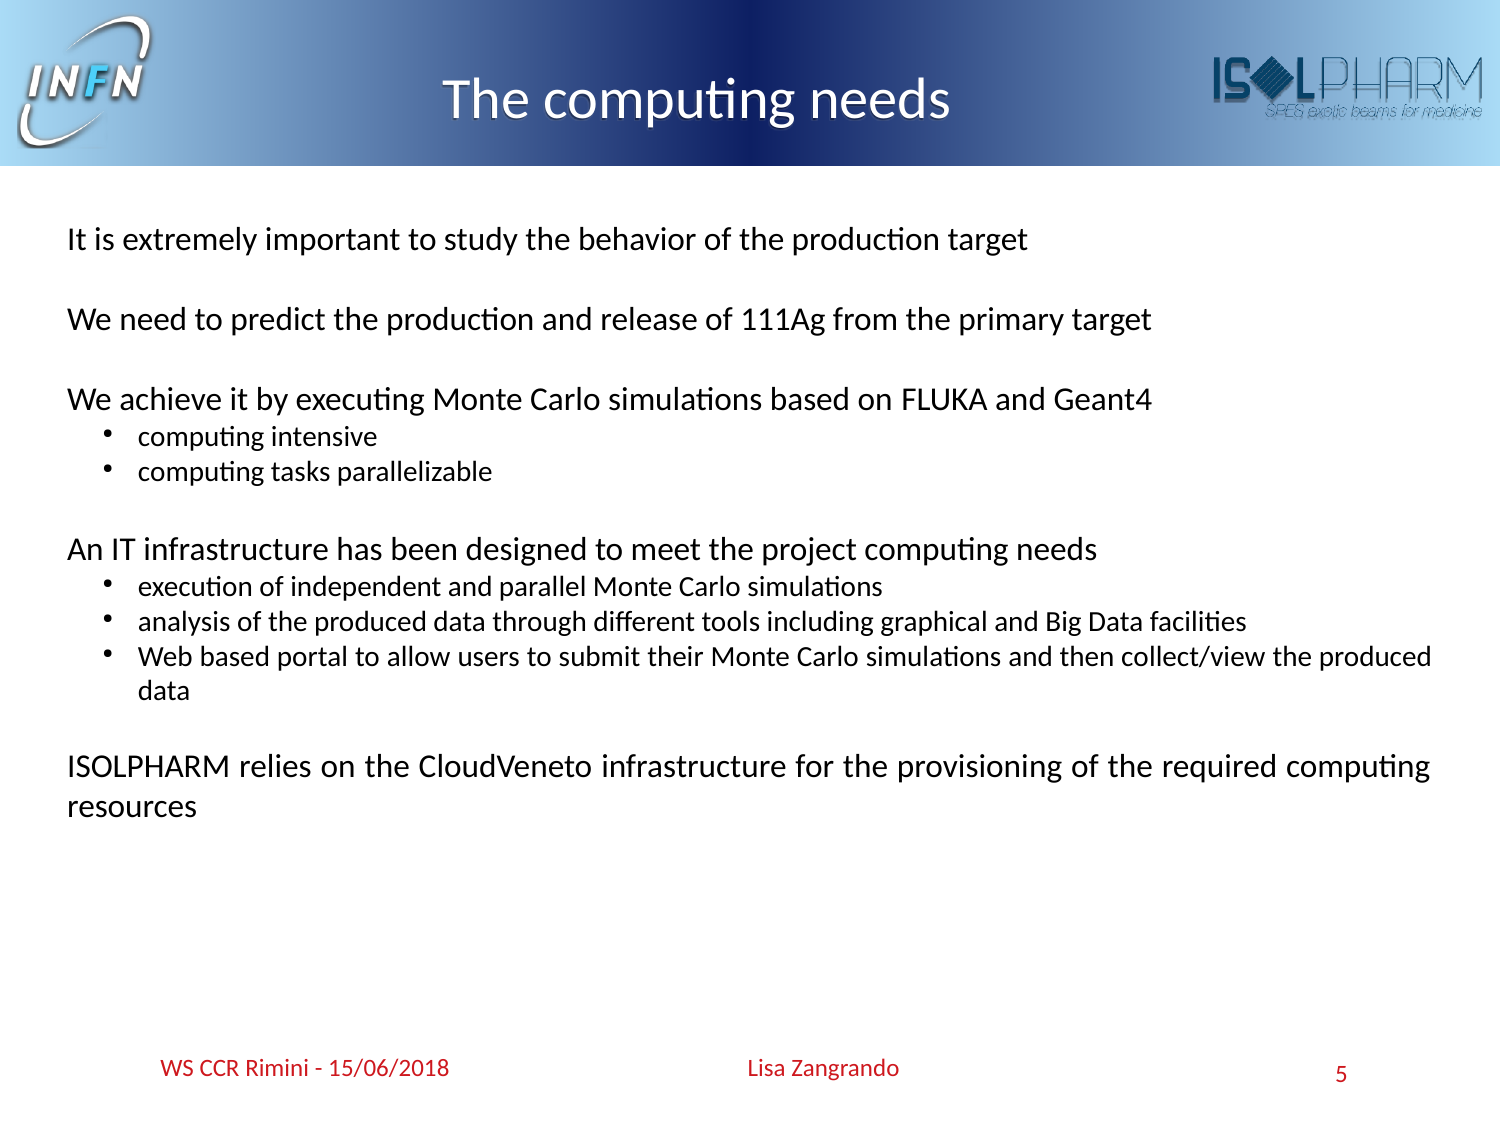

#
The computing needs
It is extremely important to study the behavior of the production target
We need to predict the production and release of 111Ag from the primary target
We achieve it by executing Monte Carlo simulations based on FLUKA and Geant4
computing intensive
computing tasks parallelizable
An IT infrastructure has been designed to meet the project computing needs
execution of independent and parallel Monte Carlo simulations
analysis of the produced data through different tools including graphical and Big Data facilities
Web based portal to allow users to submit their Monte Carlo simulations and then collect/view the produced data
ISOLPHARM relies on the CloudVeneto infrastructure for the provisioning of the required computing resources
5